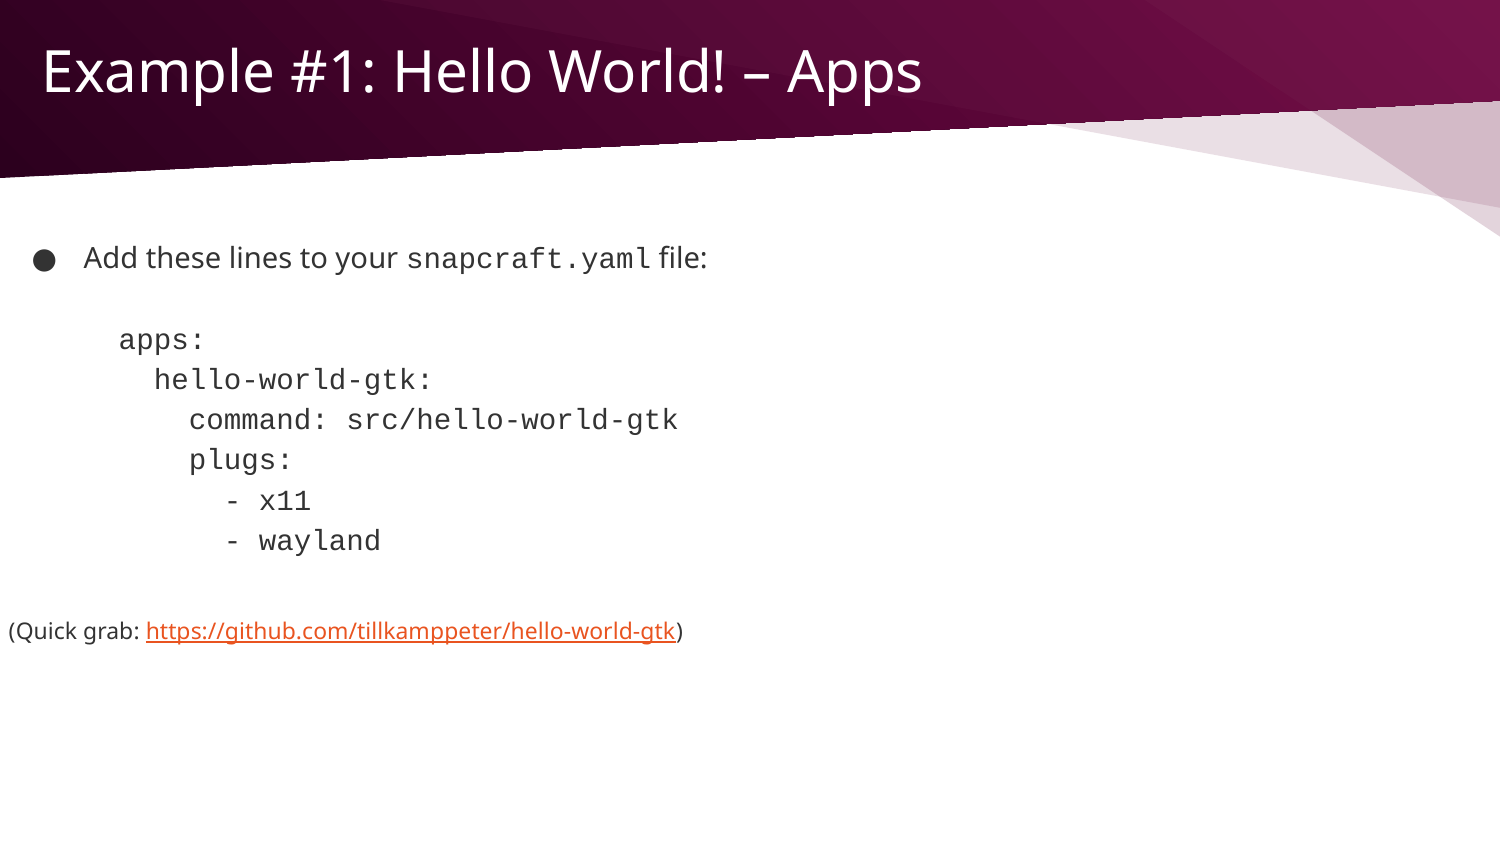

Example #1: Hello World! – Apps
# Add these lines to your snapcraft.yaml file: apps: hello-world-gtk: command: src/hello-world-gtk plugs: - x11 - wayland
(Quick grab: https://github.com/tillkamppeter/hello-world-gtk)